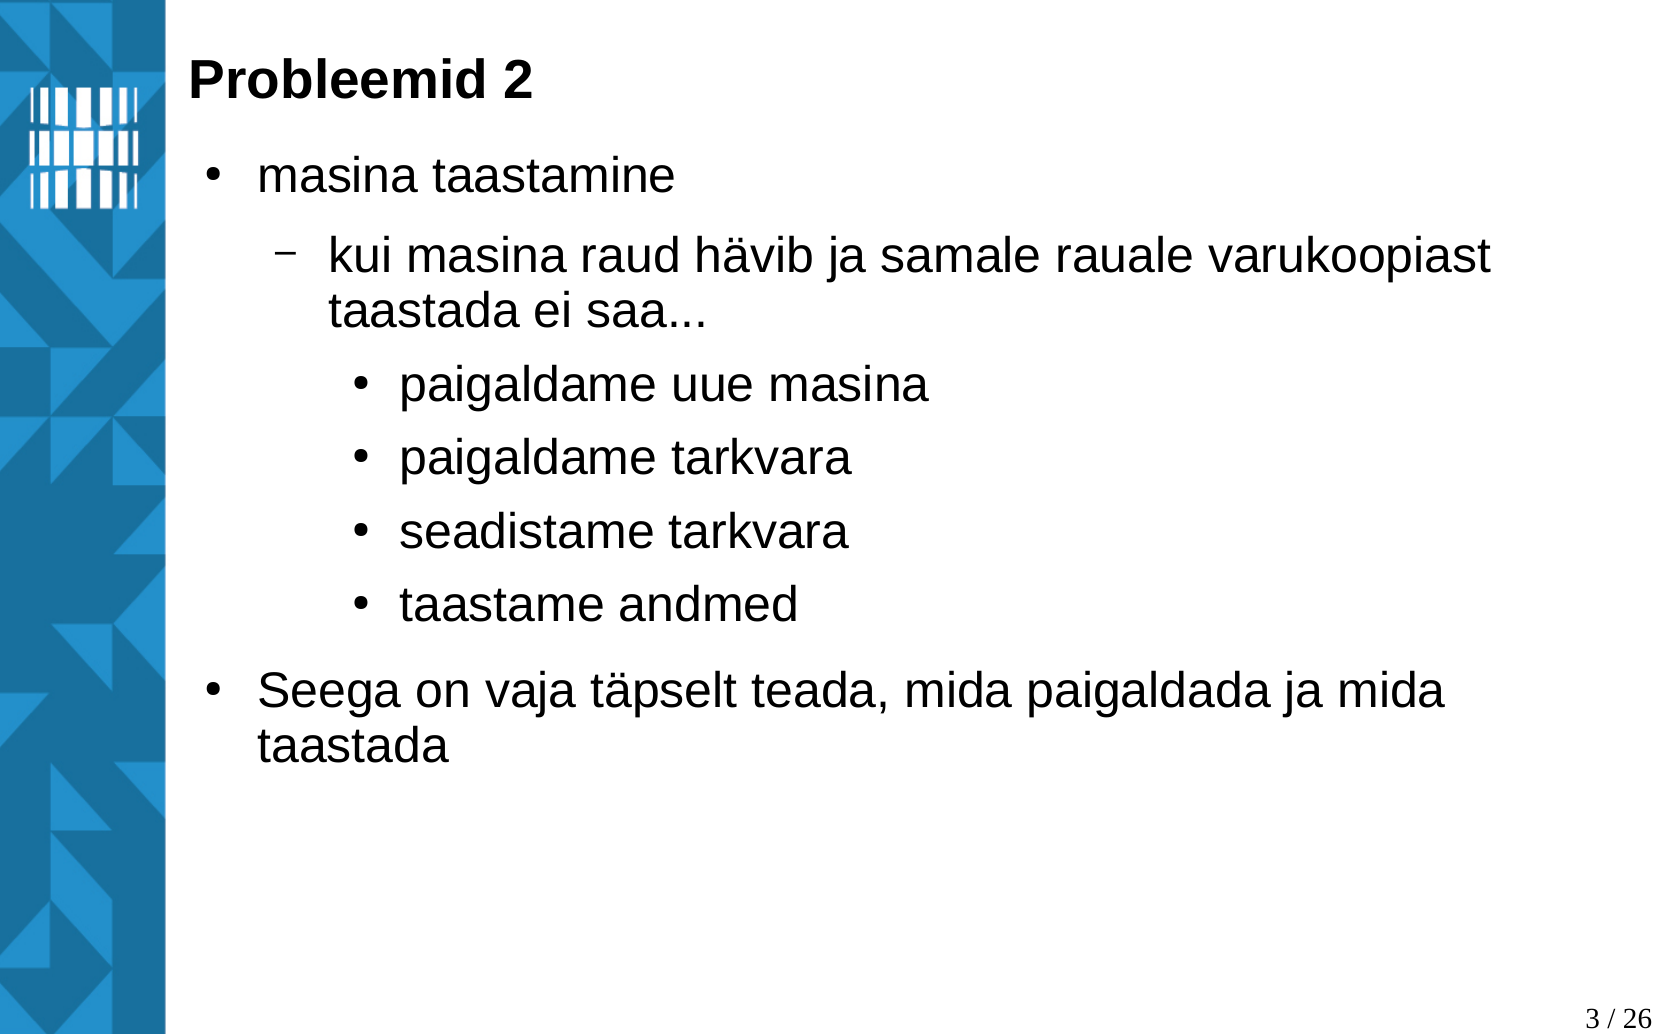

# Probleemid 2
masina taastamine
kui masina raud hävib ja samale rauale varukoopiast taastada ei saa...
paigaldame uue masina
paigaldame tarkvara
seadistame tarkvara
taastame andmed
Seega on vaja täpselt teada, mida paigaldada ja mida taastada
3